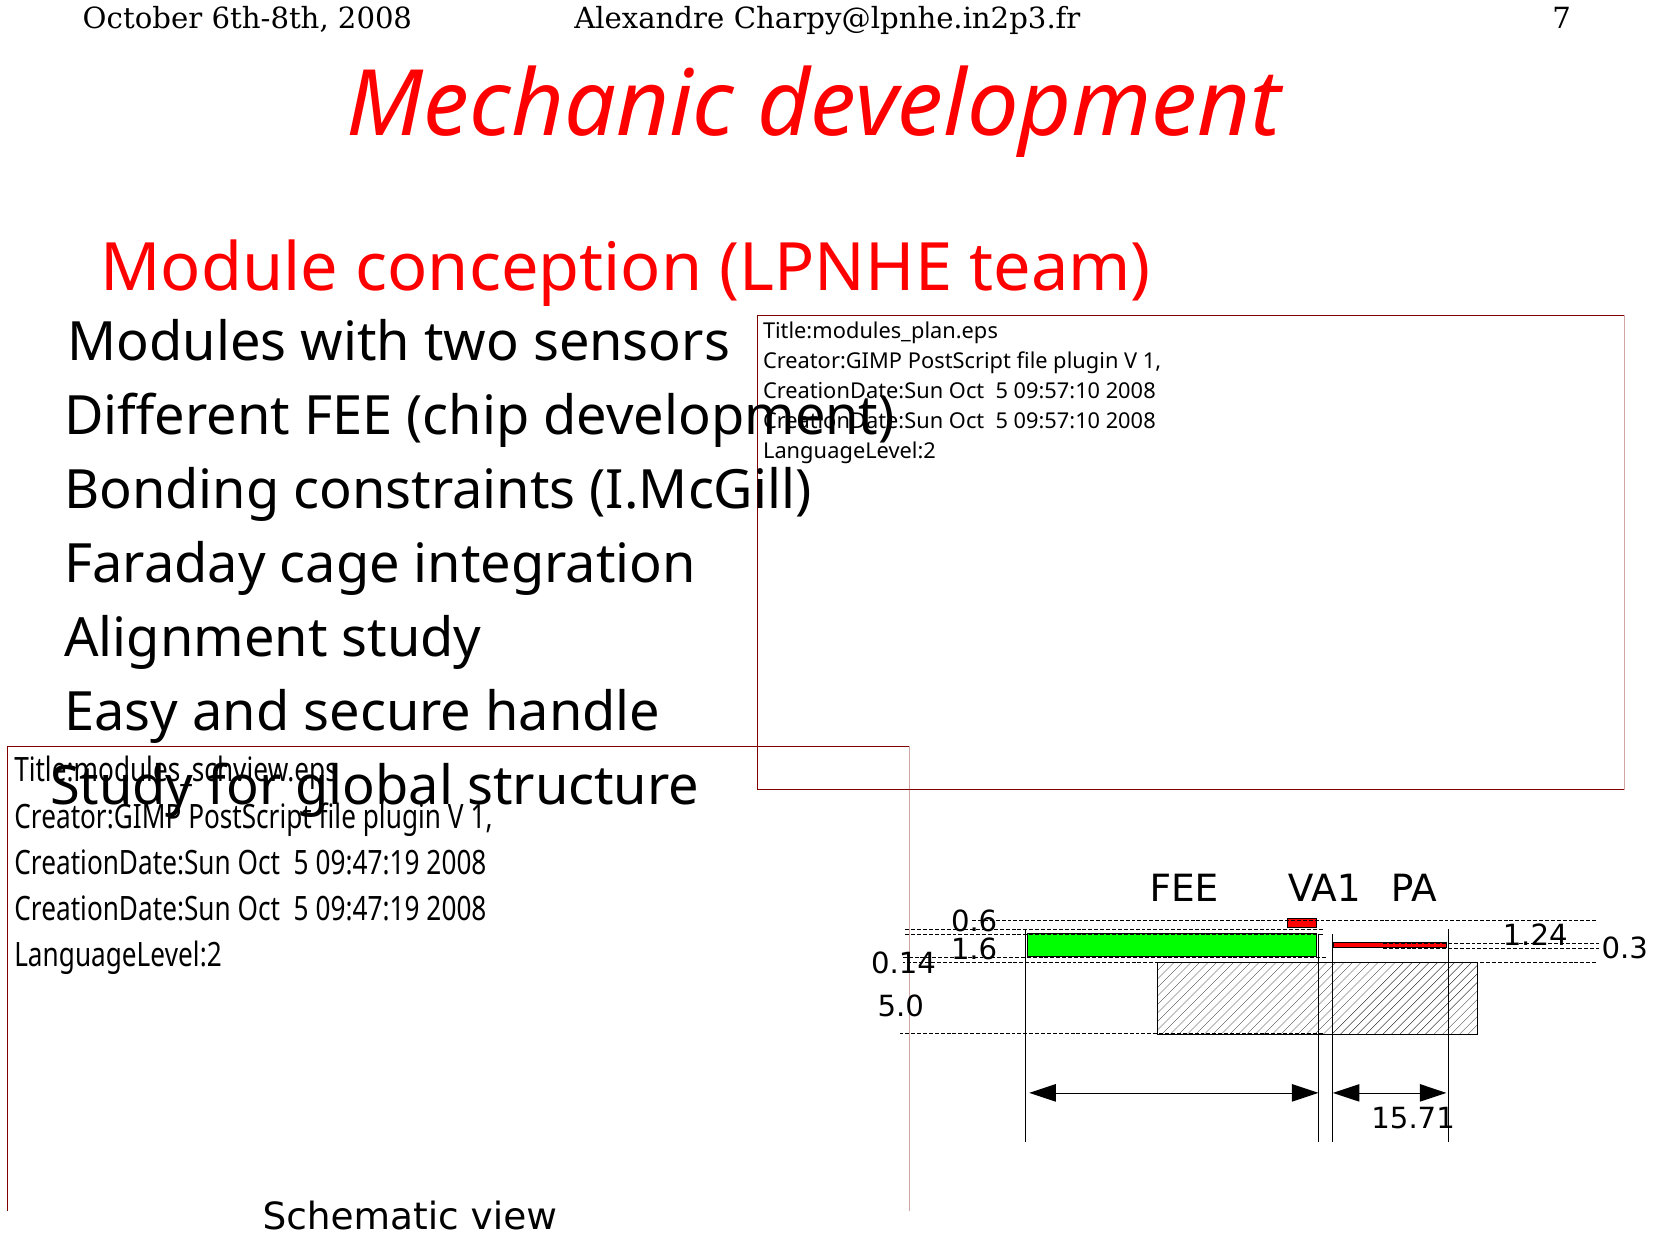

October 6th-8th, 2008
Alexandre Charpy@lpnhe.in2p3.fr
7
# Mechanic development
Module conception (LPNHE team)
 Modules with two sensors
 Different FEE (chip development)
 Bonding constraints (I.McGill)
 Faraday cage integration
 Alignment study
 Easy and secure handle
Study for global structure
FEE
VA1
PA
0.6
1.24
0.3
1.6
0.14
5.0
15.71
Schematic view